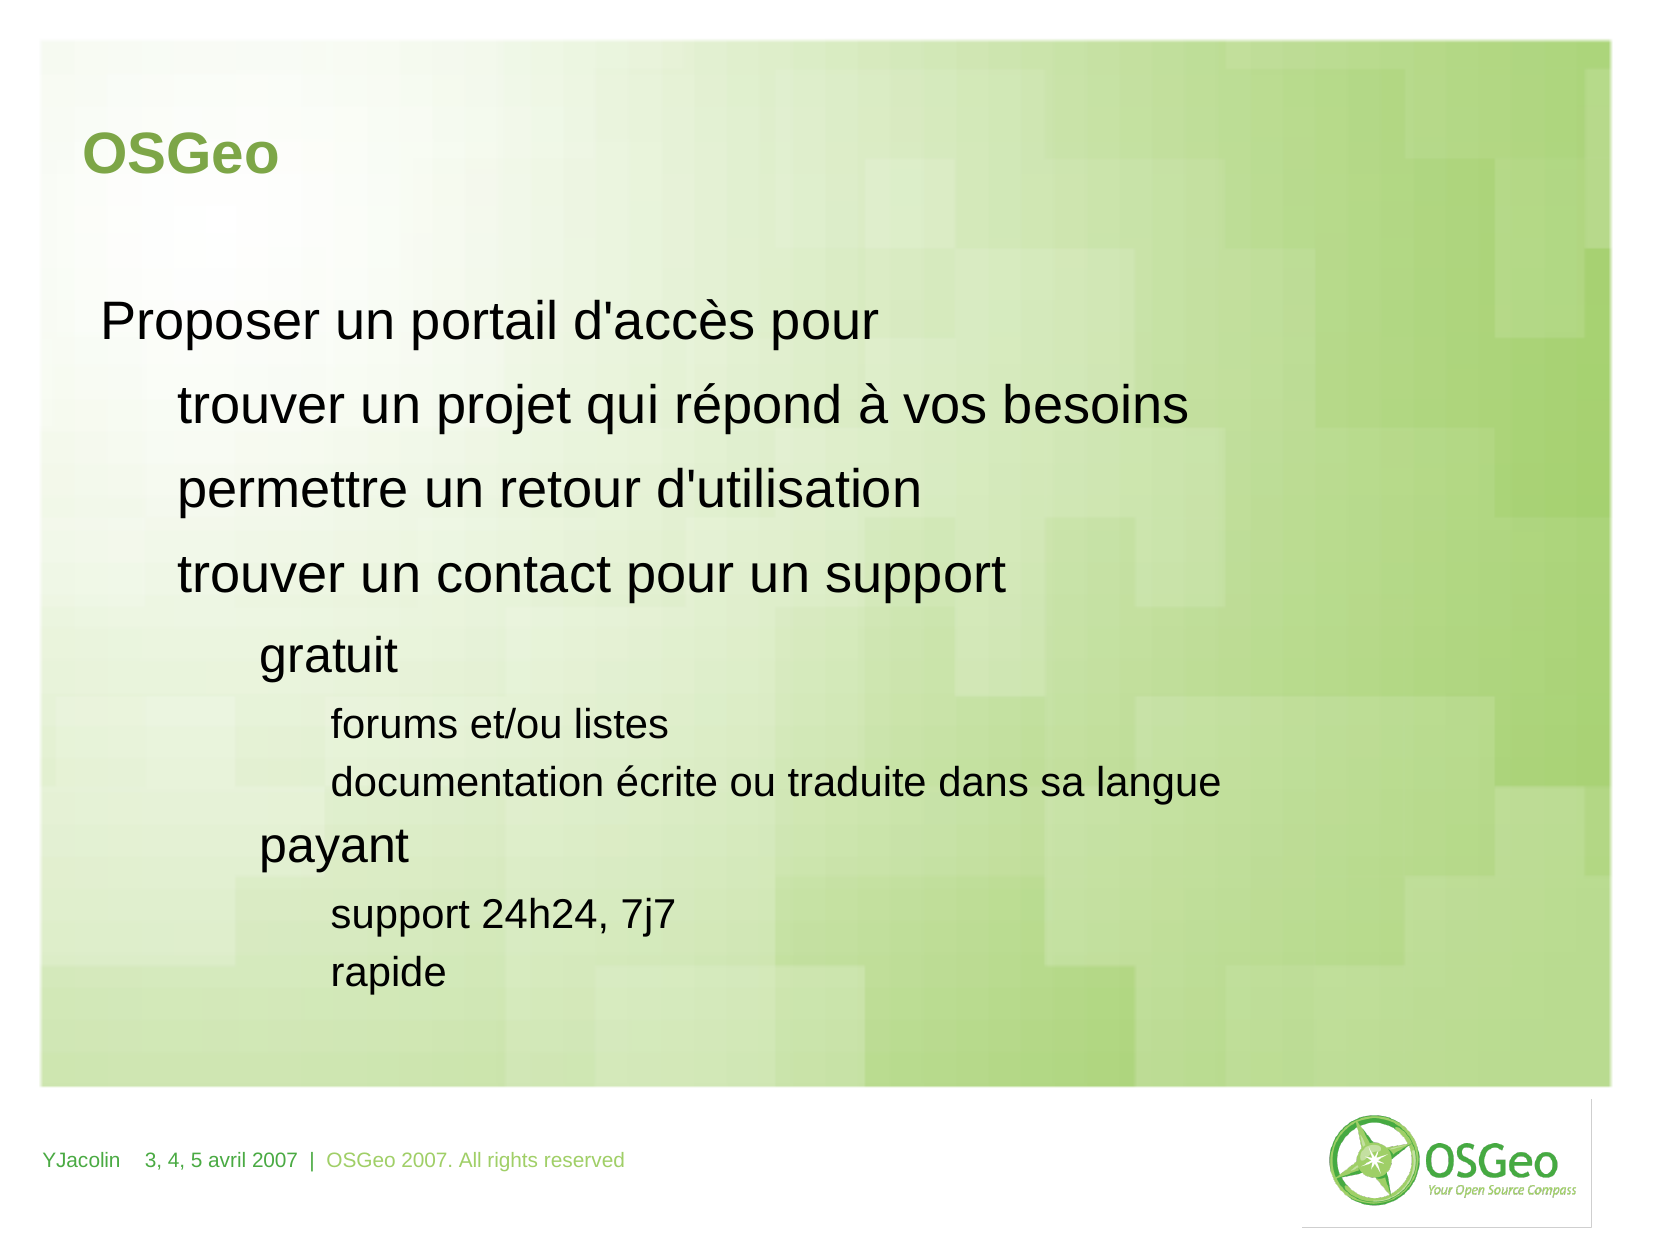

# OSGeo
Proposer un portail d'accès pour
trouver un projet qui répond à vos besoins
permettre un retour d'utilisation
trouver un contact pour un support
gratuit
forums et/ou listes
documentation écrite ou traduite dans sa langue
payant
support 24h24, 7j7
rapide